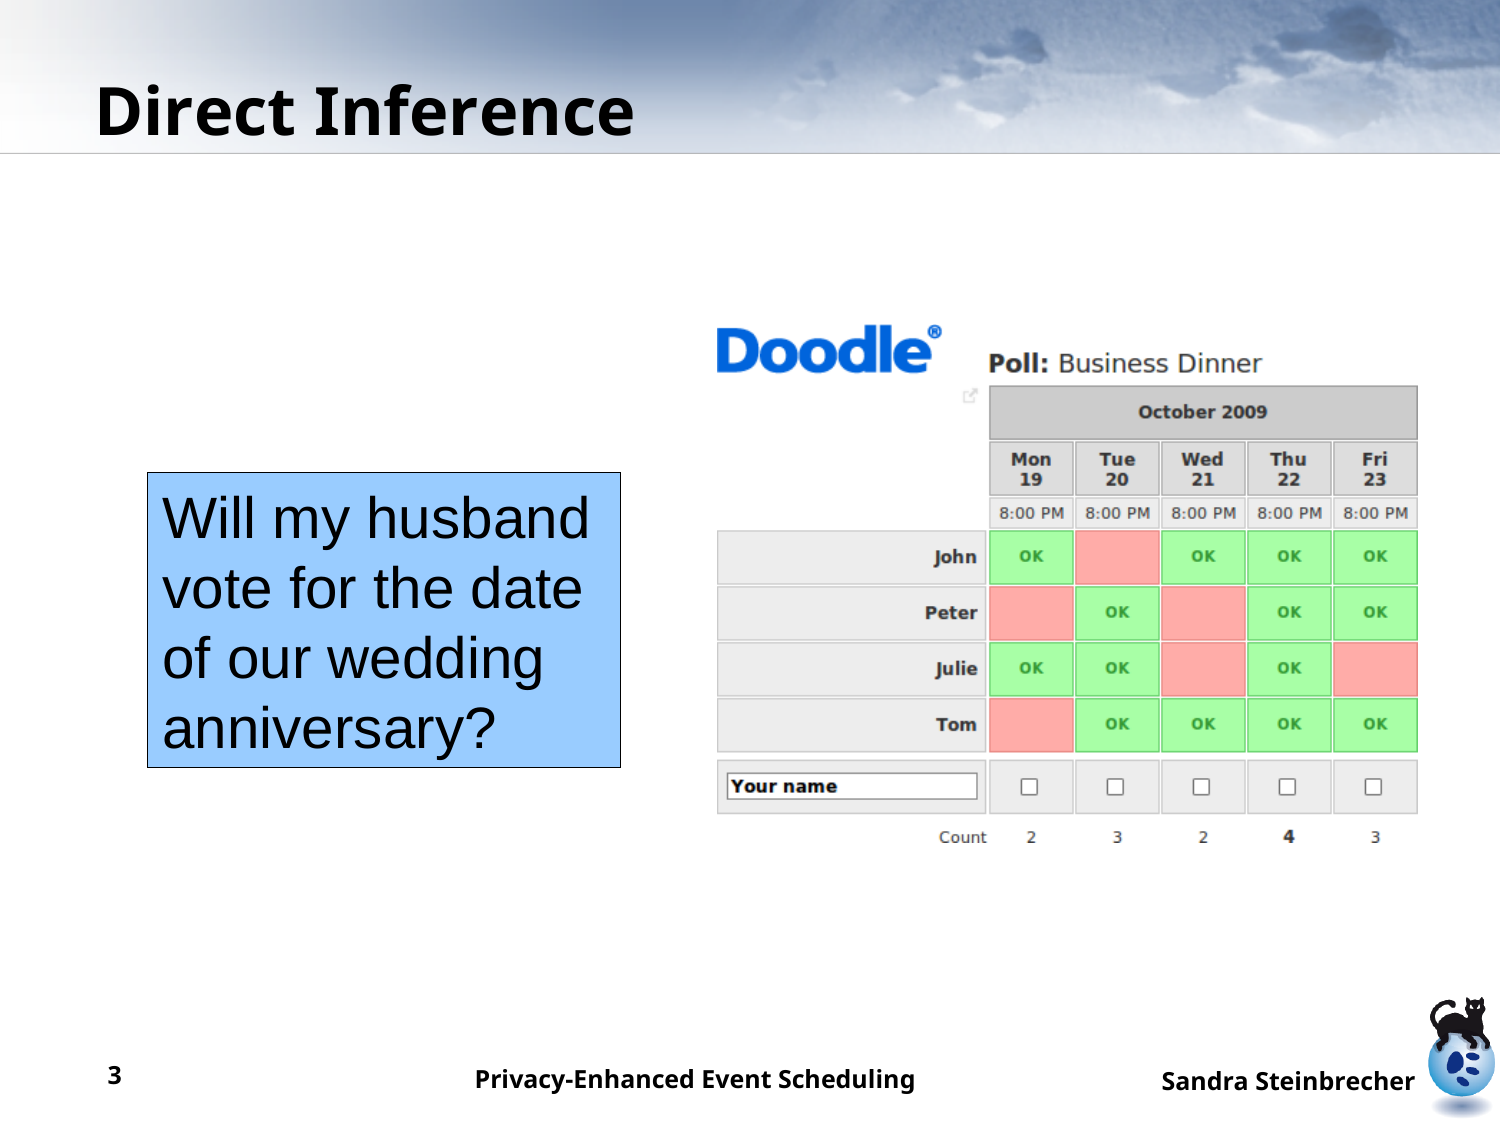

# Direct Inference
Will my husband vote for the date of our wedding anniversary?
3